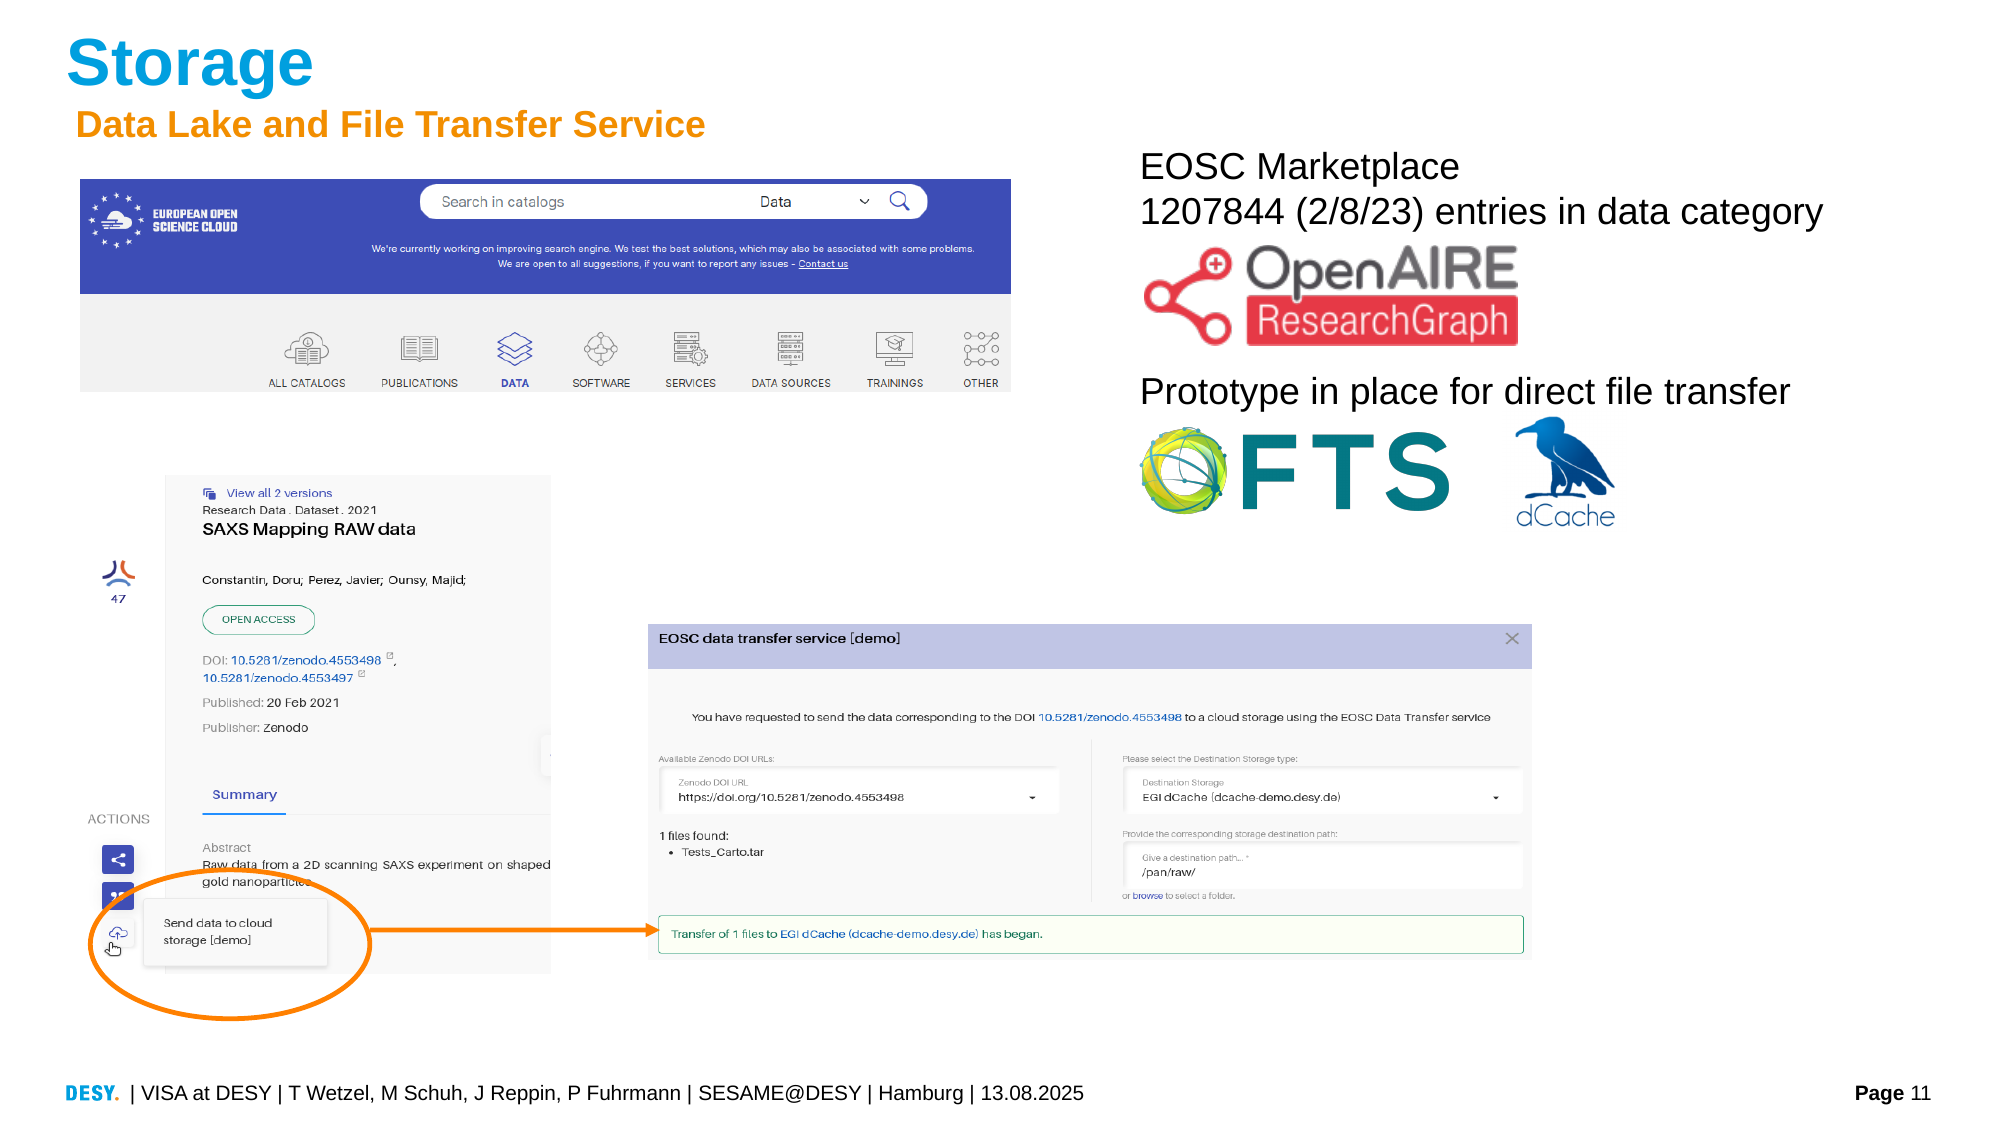

Storage
Data Lake and File Transfer Service
EOSC Marketplace
1207844 (2/8/23) entries in data category
Prototype in place for direct file transfer